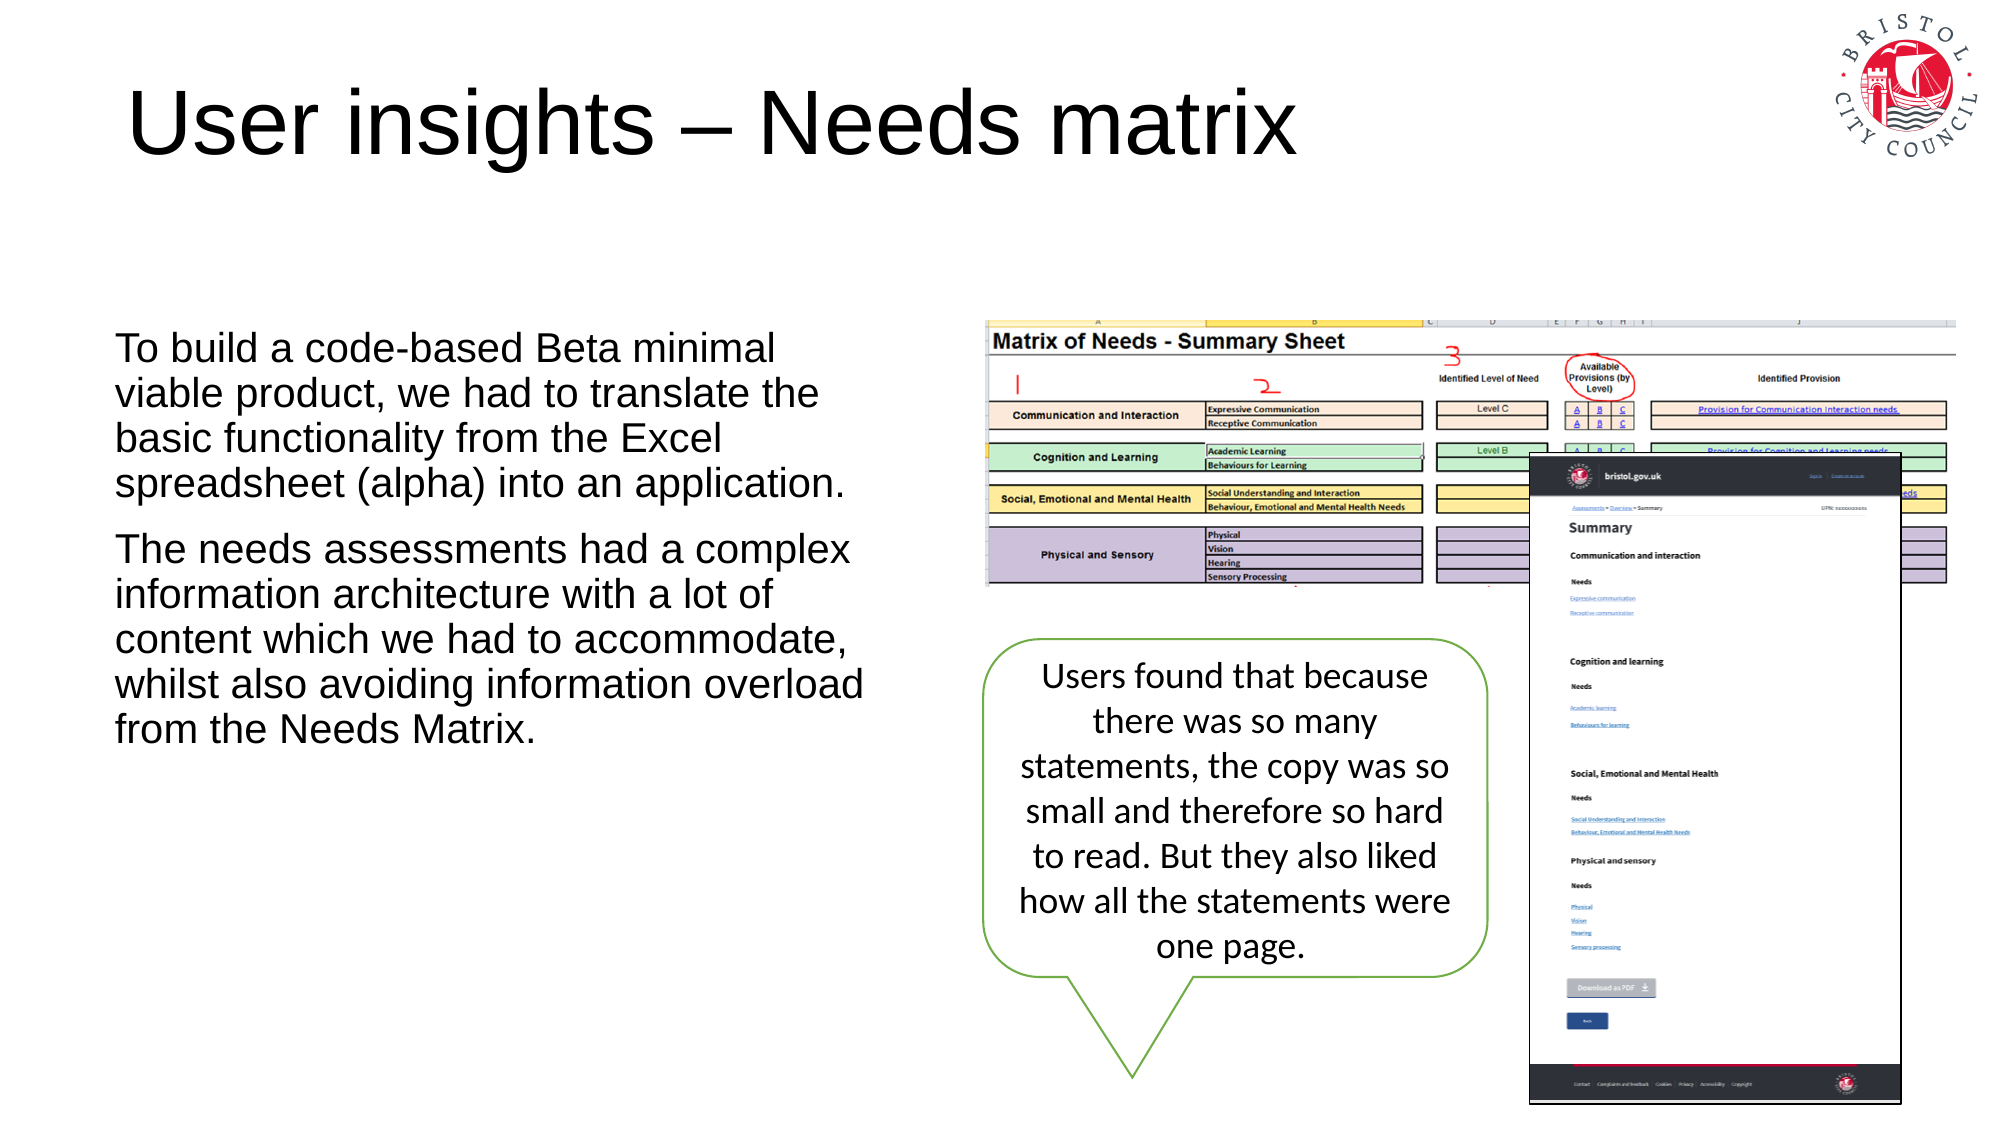

User insights – Needs matrix
# To build a code-based Beta minimal viable product, we had to translate the basic functionality from the Excel spreadsheet (alpha) into an application.
The needs assessments had a complex information architecture with a lot of content which we had to accommodate, whilst also avoiding information overload from the Needs Matrix.
Users found that because there was so many statements, the copy was so small and therefore so hard to read. But they also liked how all the statements were one page.